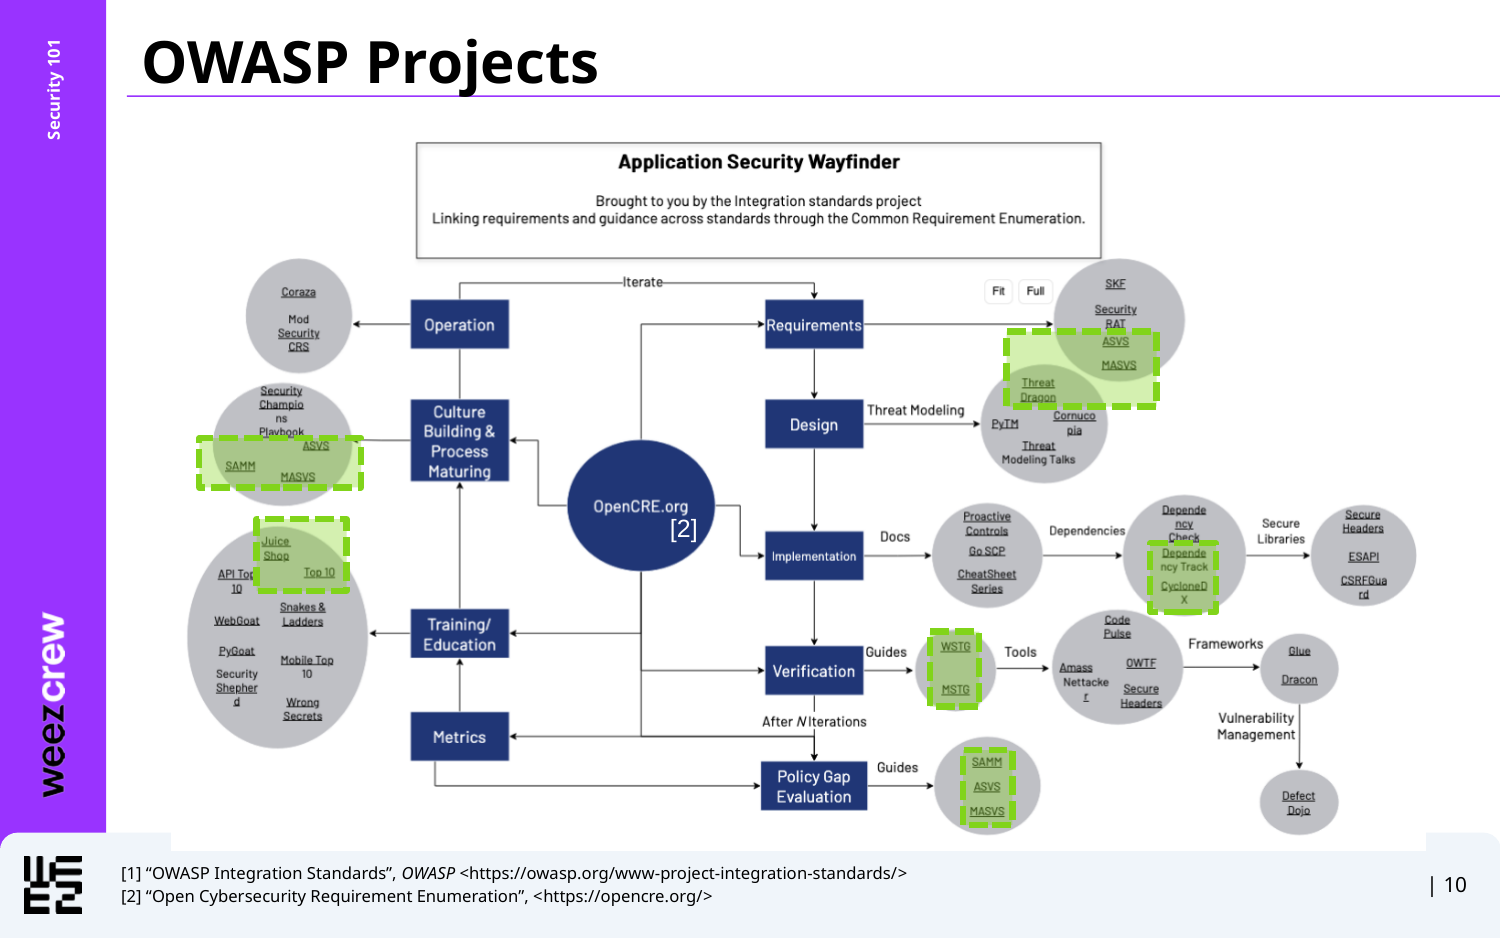

# OWASP Projects
Security 101
[2]
[1] “OWASP Integration Standards”, OWASP <https://owasp.org/www-project-integration-standards/>
[2] “Open Cybersecurity Requirement Enumeration”, <https://opencre.org/>